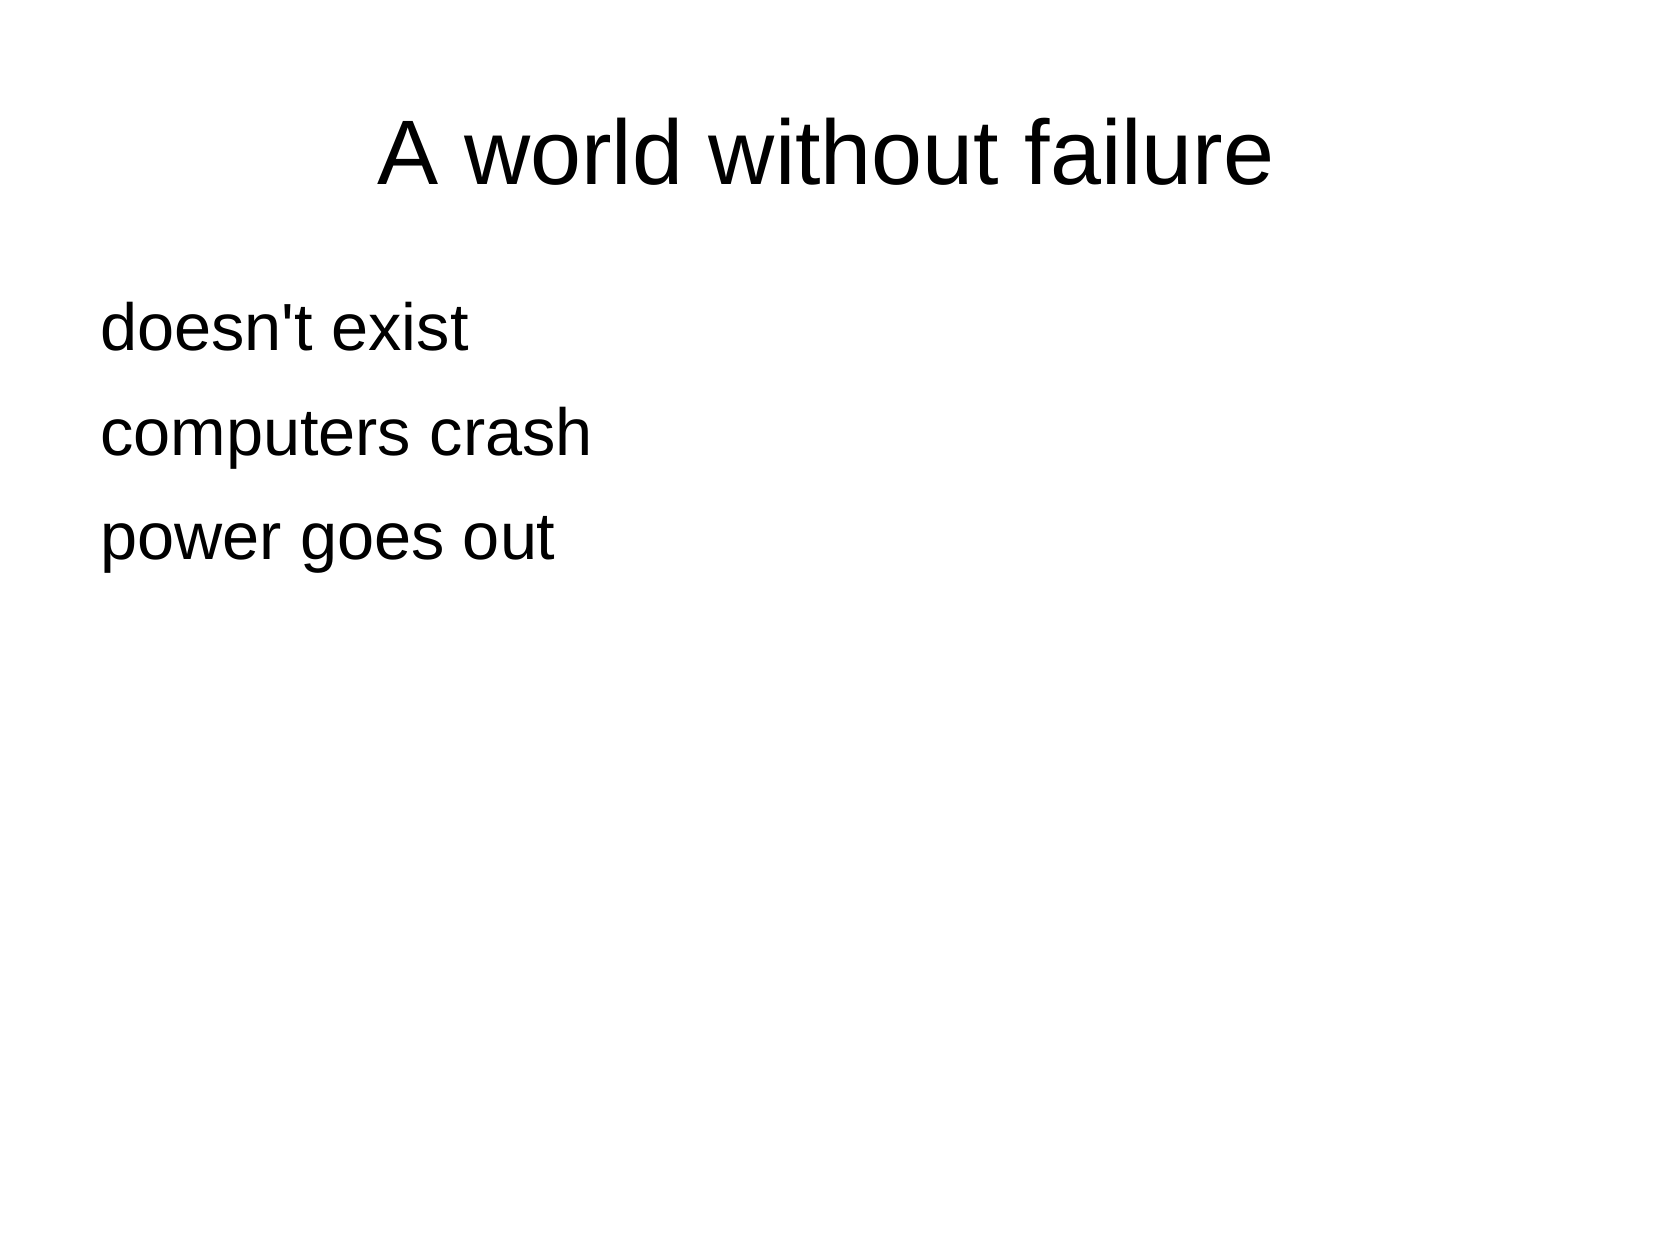

# A world without failure
doesn't exist
computers crash
power goes out